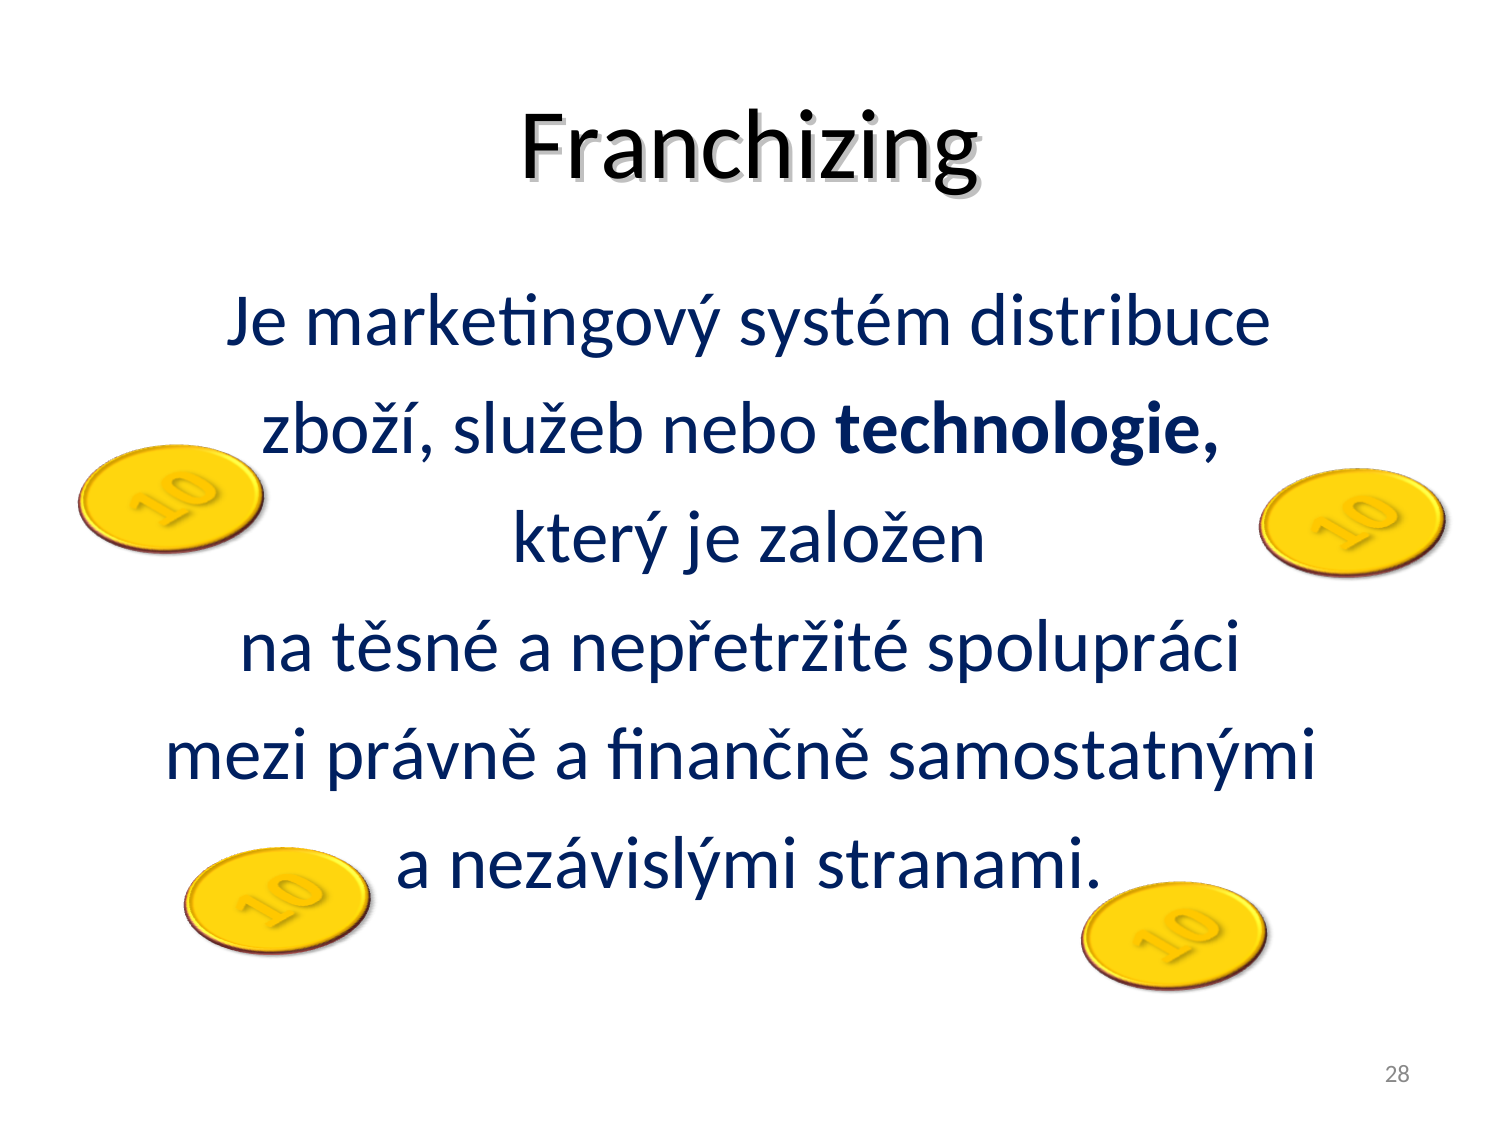

# Franchizing
Je marketingový systém distribuce
zboží, služeb nebo technologie,
který je založen
na těsné a nepřetržité spolupráci
mezi právně a finančně samostatnými
a nezávislými stranami.